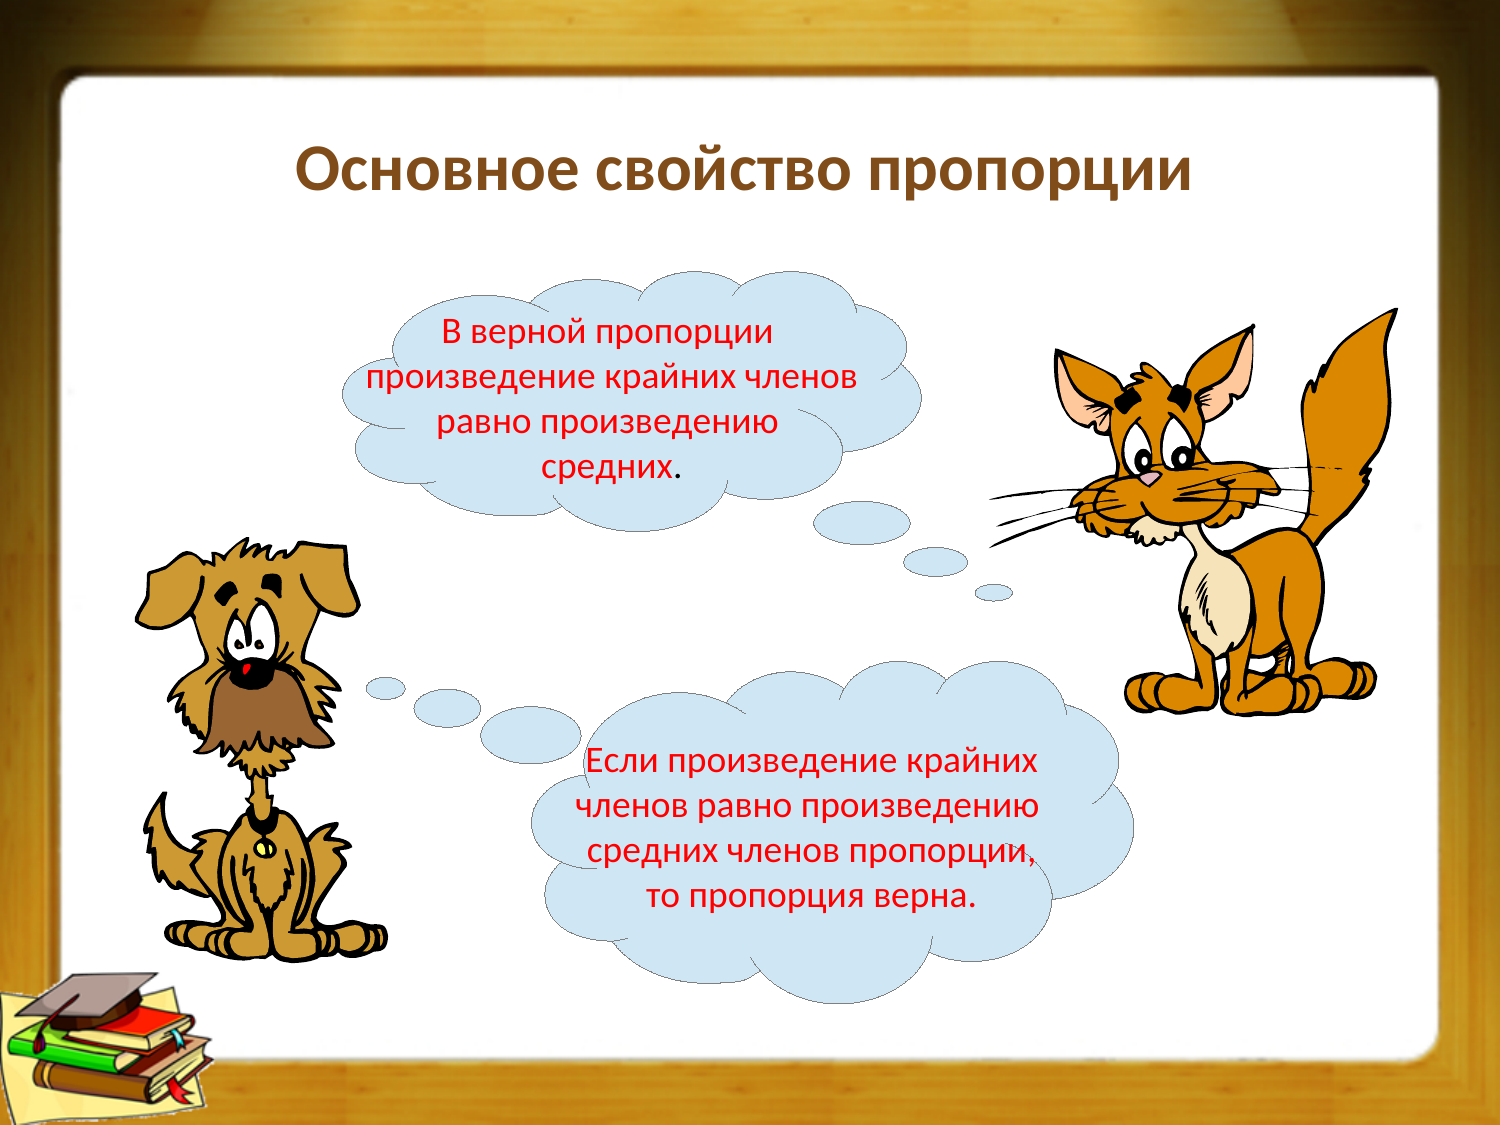

# Основное свойство пропорции
В верной пропорции
произведение крайних членов
равно произведению
средних.
Если произведение крайних
членов равно произведению
средних членов пропорции,
то пропорция верна.